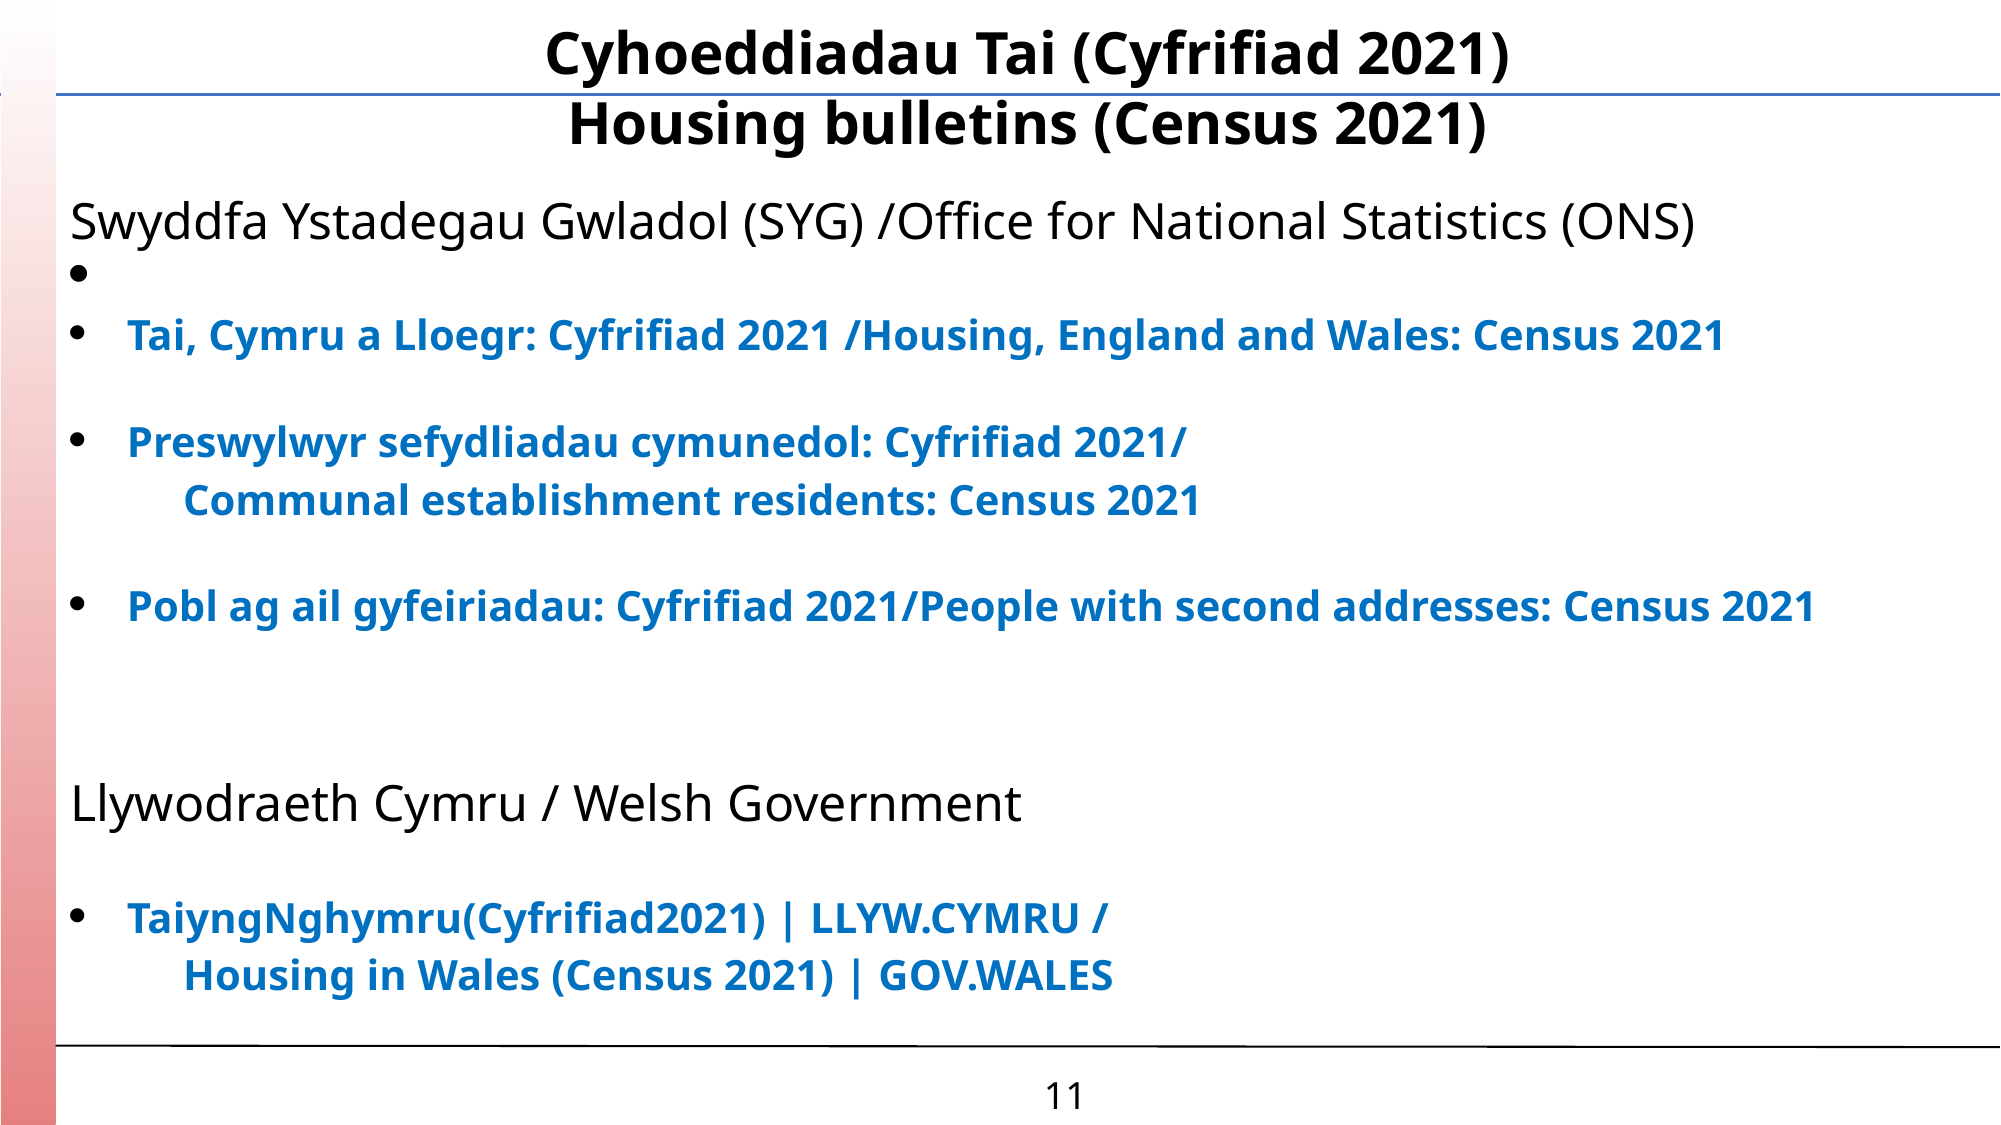

Cyhoeddiadau Tai (Cyfrifiad 2021)
Housing bulletins (Census 2021)
Swyddfa Ystadegau Gwladol (SYG) /Office for National Statistics (ONS)
Tai, Cymru a Lloegr: Cyfrifiad 2021 /Housing, England and Wales: Census 2021
Preswylwyr sefydliadau cymunedol: Cyfrifiad 2021/Communal establishment residents: Census 2021
Pobl ag ail gyfeiriadau: Cyfrifiad 2021/People with second addresses: Census 2021
Llywodraeth Cymru / Welsh Government
TaiyngNghymru(Cyfrifiad2021) | LLYW.CYMRU /Housing in Wales (Census 2021) | GOV.WALES